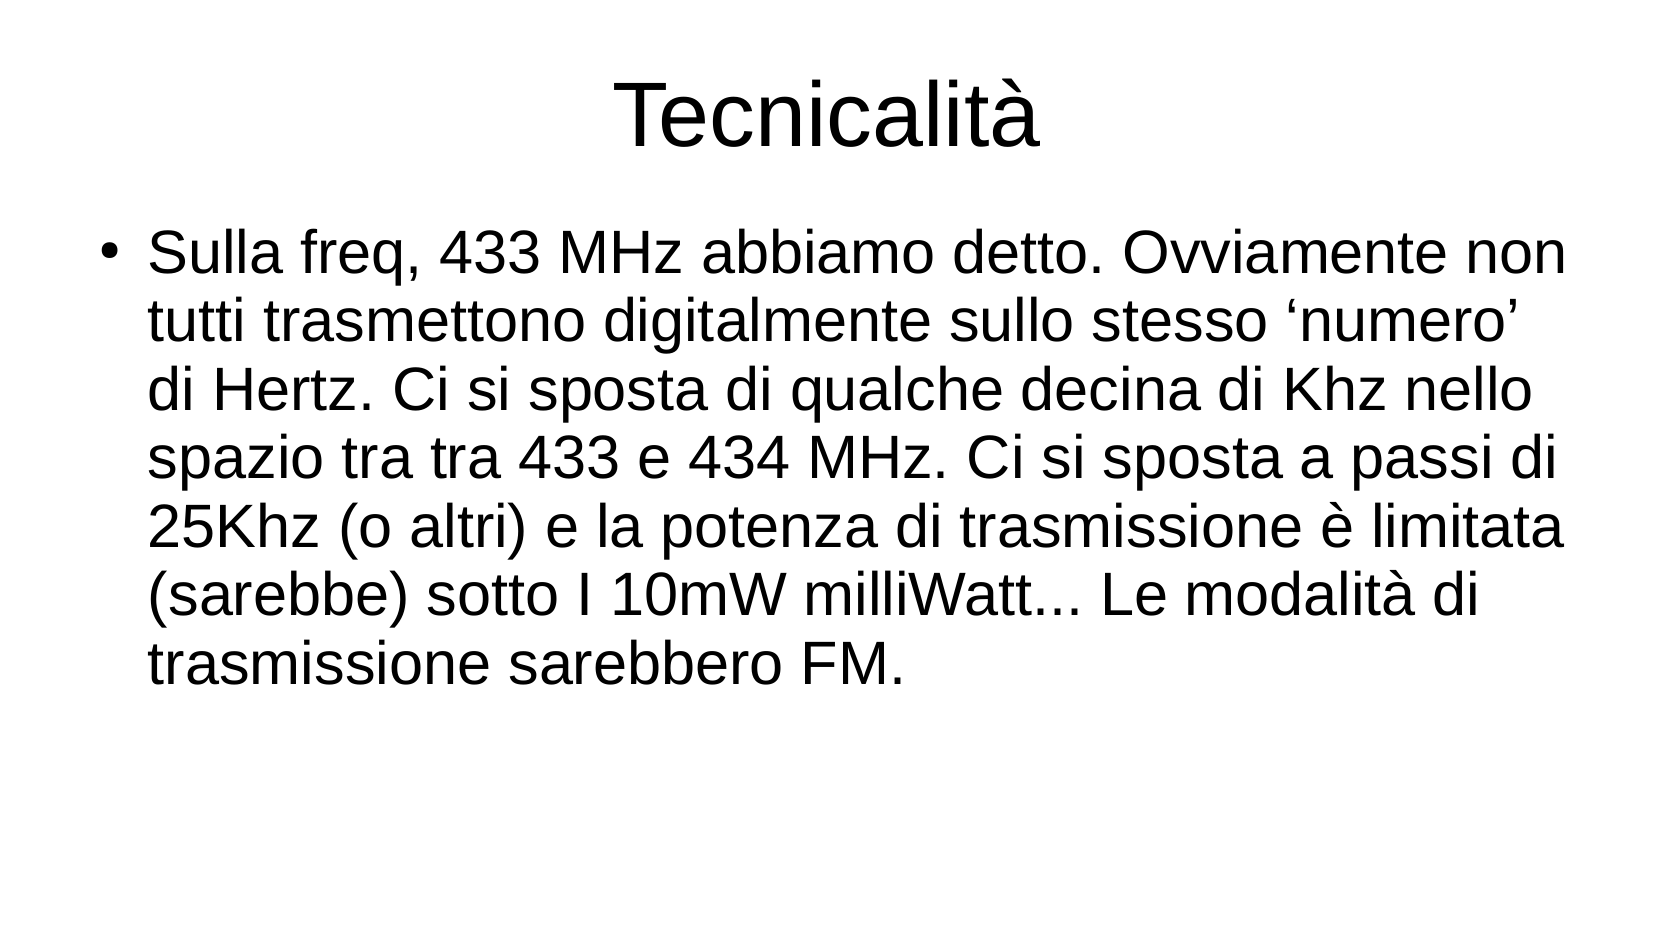

# Tecnicalità
Sulla freq, 433 MHz abbiamo detto. Ovviamente non tutti trasmettono digitalmente sullo stesso ‘numero’ di Hertz. Ci si sposta di qualche decina di Khz nello spazio tra tra 433 e 434 MHz. Ci si sposta a passi di 25Khz (o altri) e la potenza di trasmissione è limitata (sarebbe) sotto I 10mW milliWatt... Le modalità di trasmissione sarebbero FM.